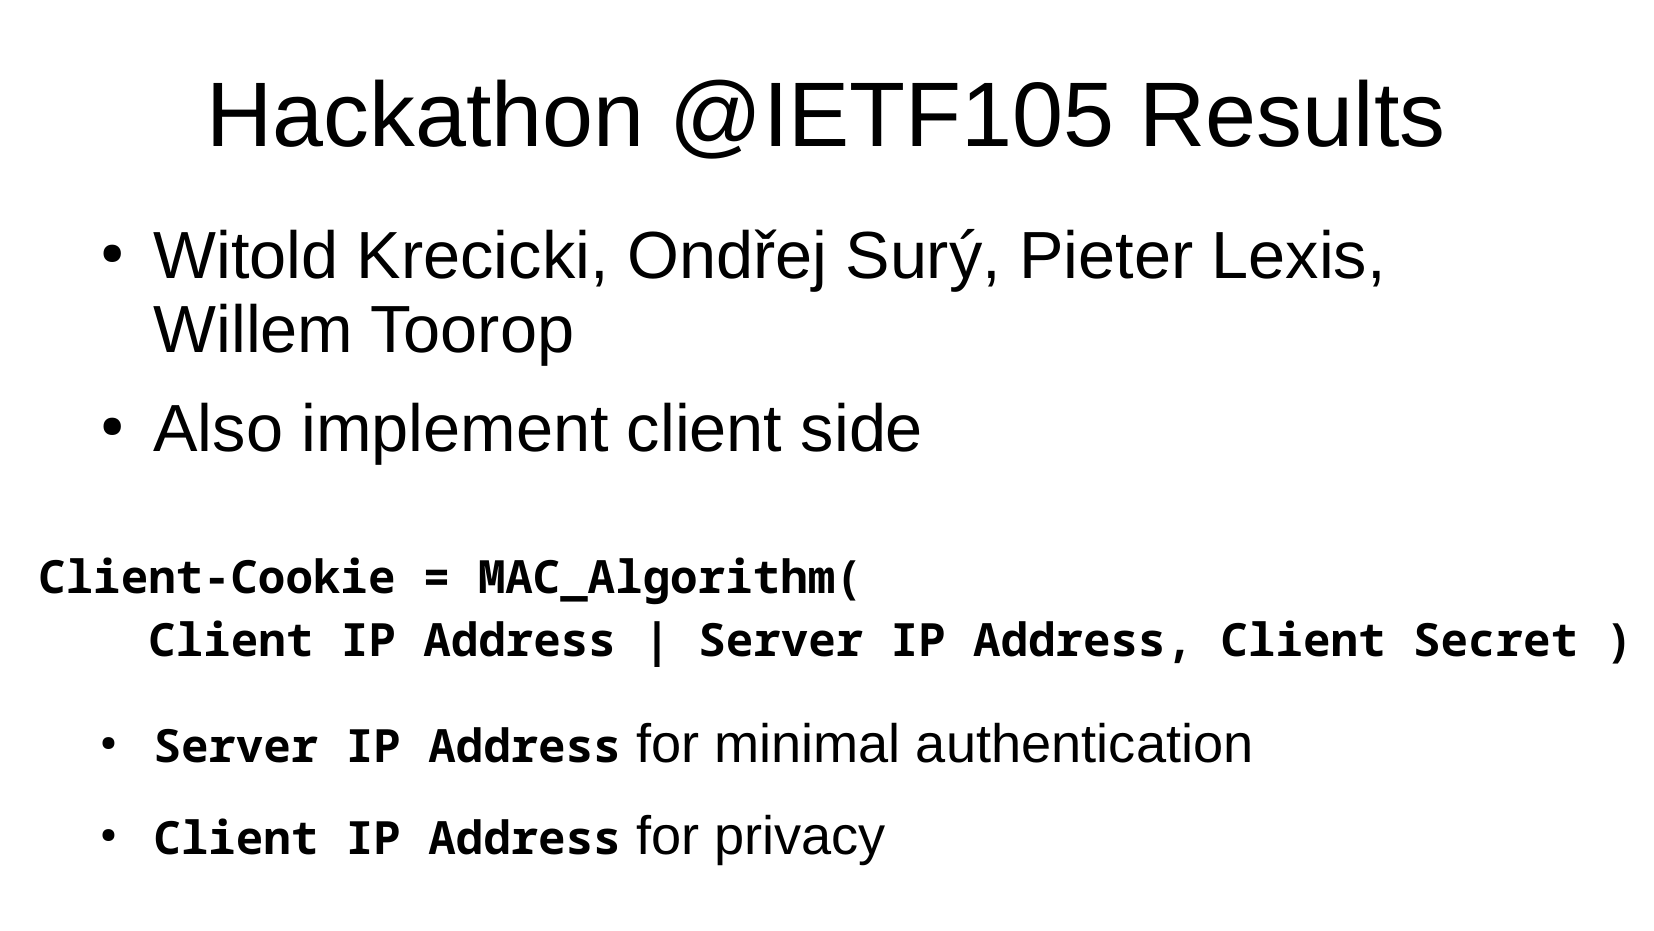

# Hackathon @IETF105 Results
Witold Krecicki, Ondřej Surý, Pieter Lexis, Willem Toorop
Also implement client side
Client-Cookie = MAC_Algorithm(
 Client IP Address | Server IP Address, Client Secret )
Server IP Address for minimal authentication
Client IP Address for privacy